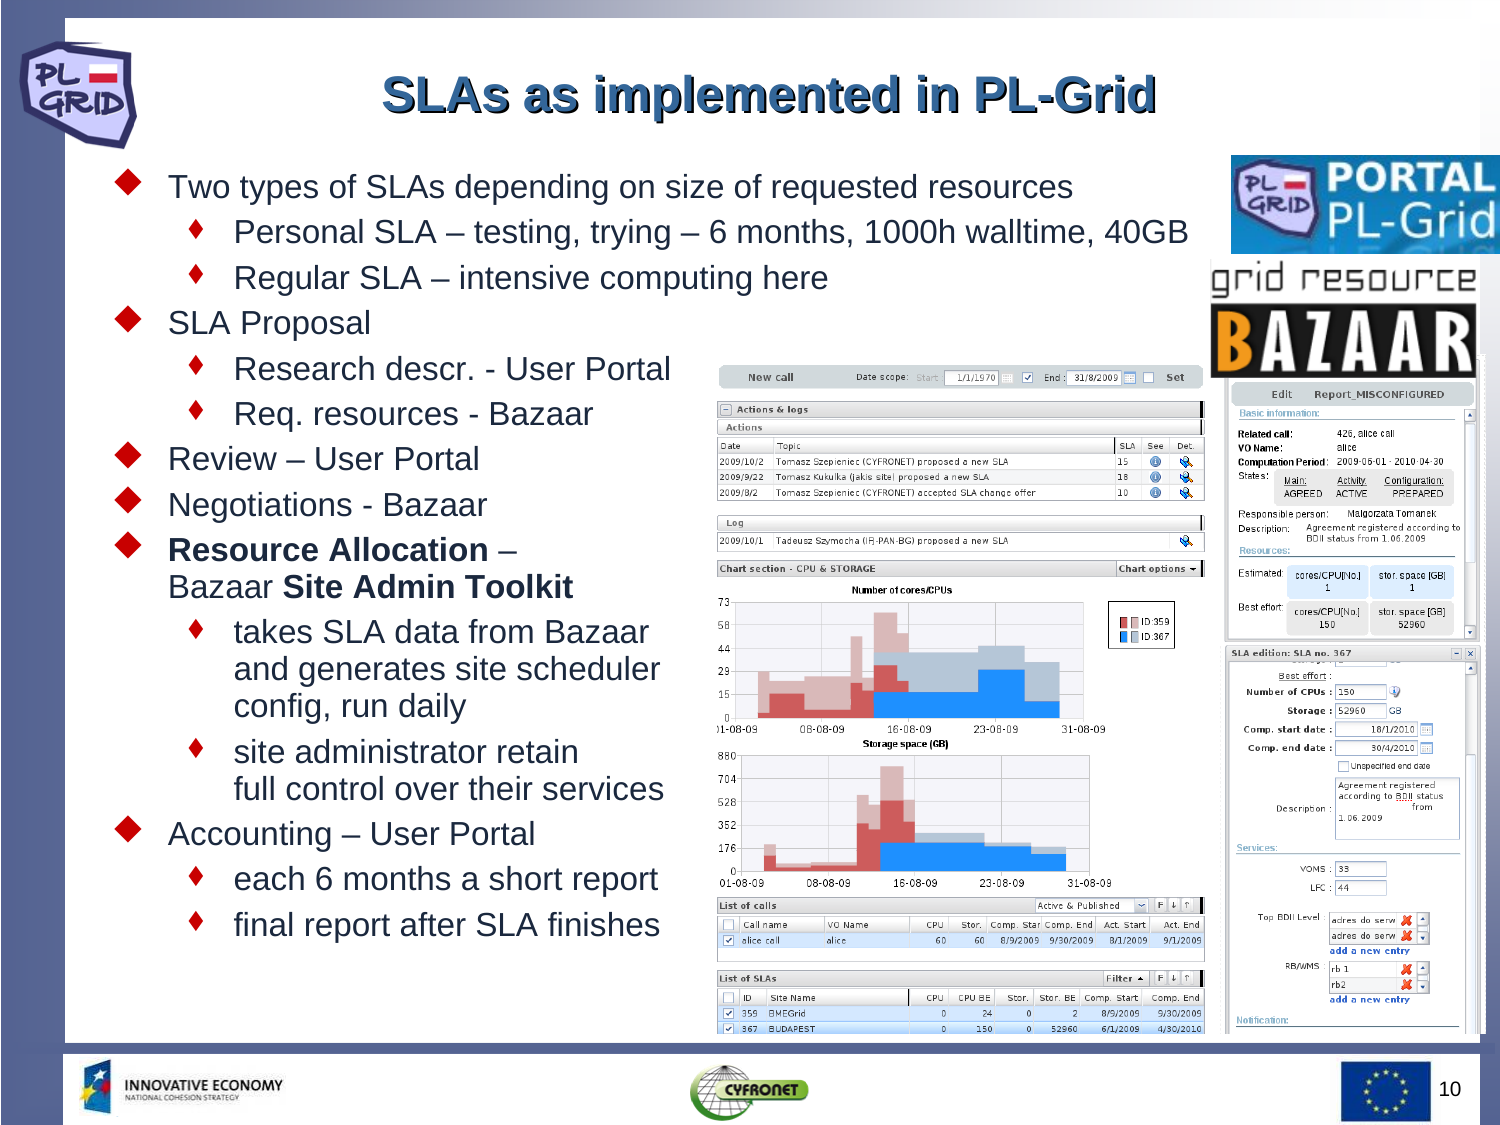

# SLAs as implemented in PL-Grid
Two types of SLAs depending on size of requested resources
Personal SLA – testing, trying – 6 months, 1000h walltime, 40GB
Regular SLA – intensive computing here
SLA Proposal
Research descr. - User Portal
Req. resources - Bazaar
Review – User Portal
Negotiations - Bazaar
Resource Allocation –
Bazaar Site Admin Toolkit
takes SLA data from Bazaar
and generates site scheduler
config, run daily
site administrator retain
full control over their services
Accounting – User Portal
each 6 months a short report
final report after SLA finishes
10